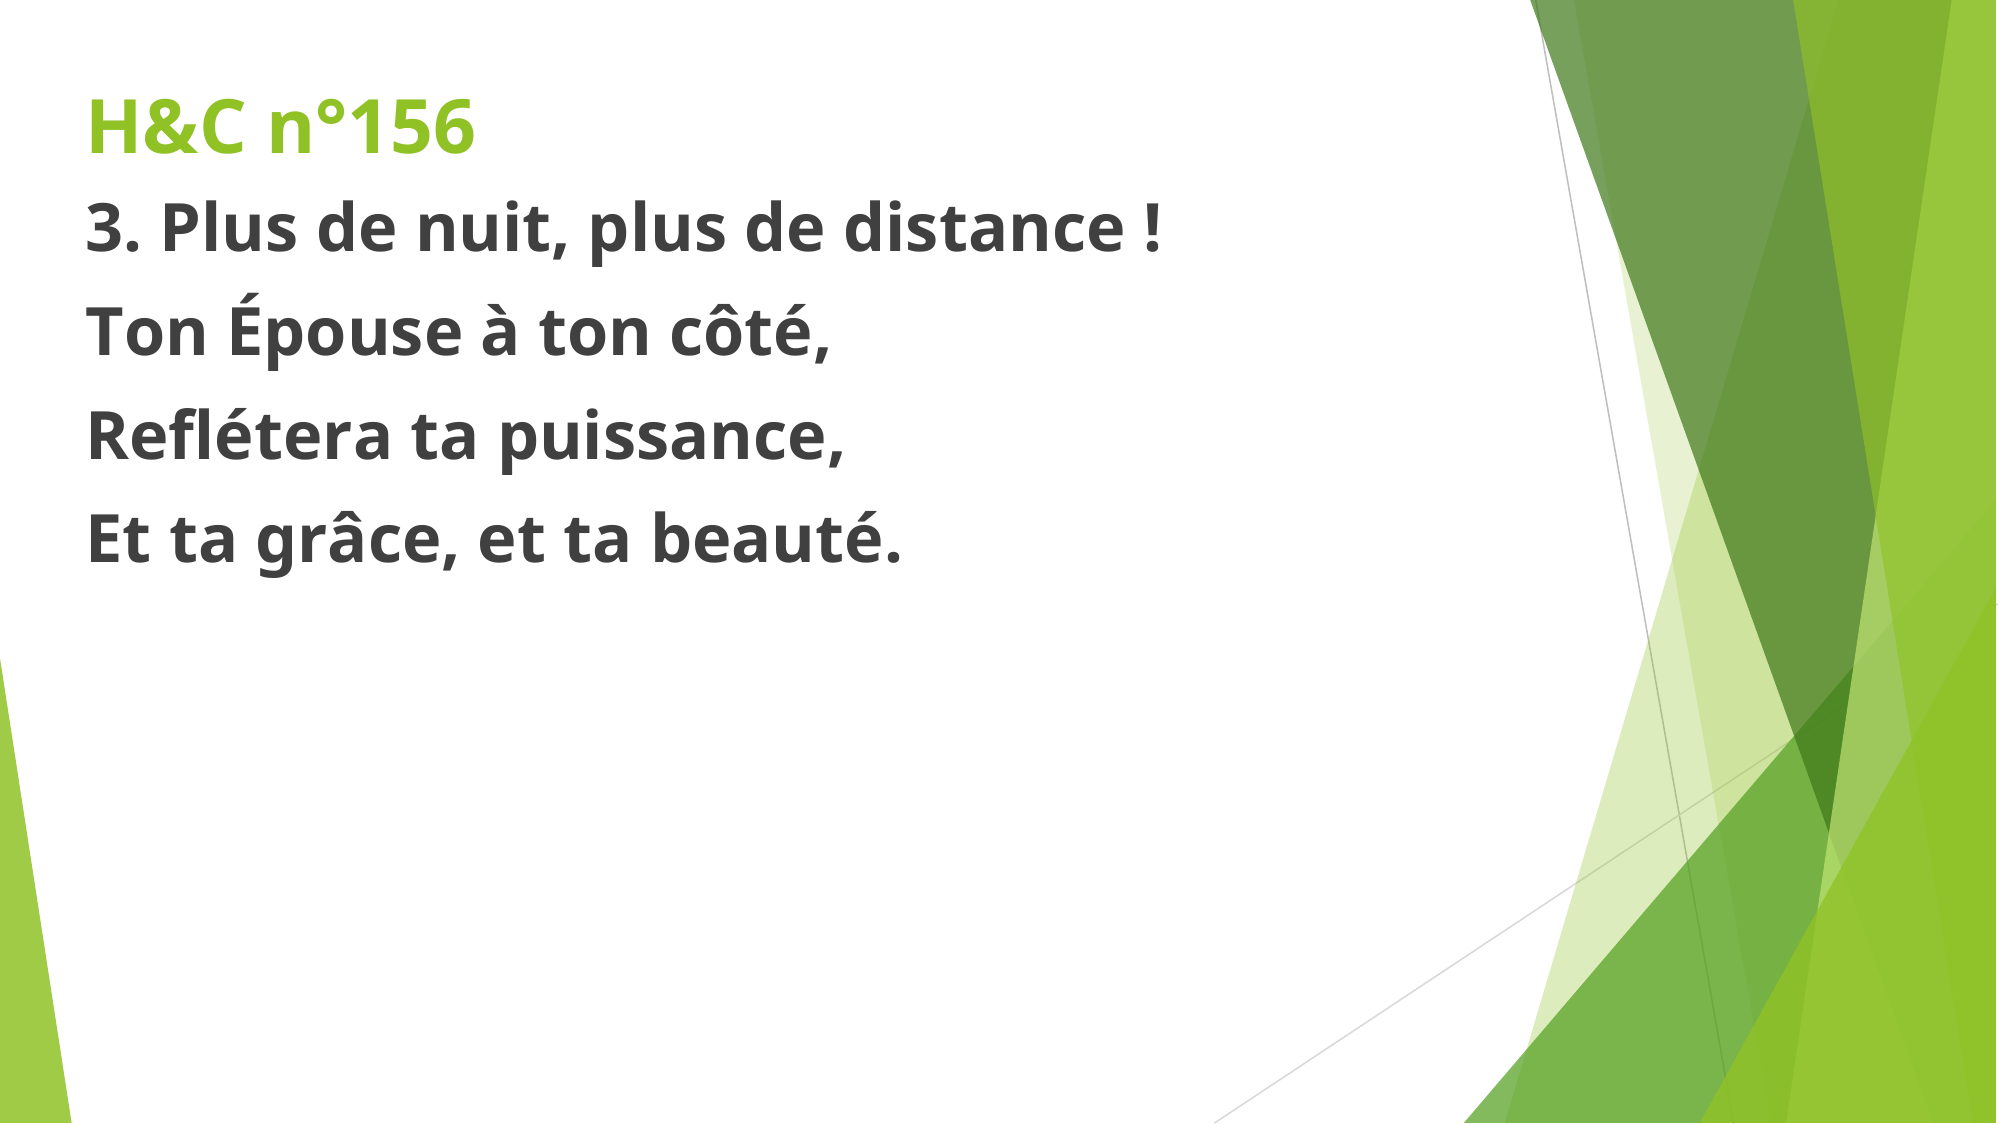

H&C n°156
3. Plus de nuit, plus de distance !
Ton Épouse à ton côté,
Reflétera ta puissance,
Et ta grâce, et ta beauté.